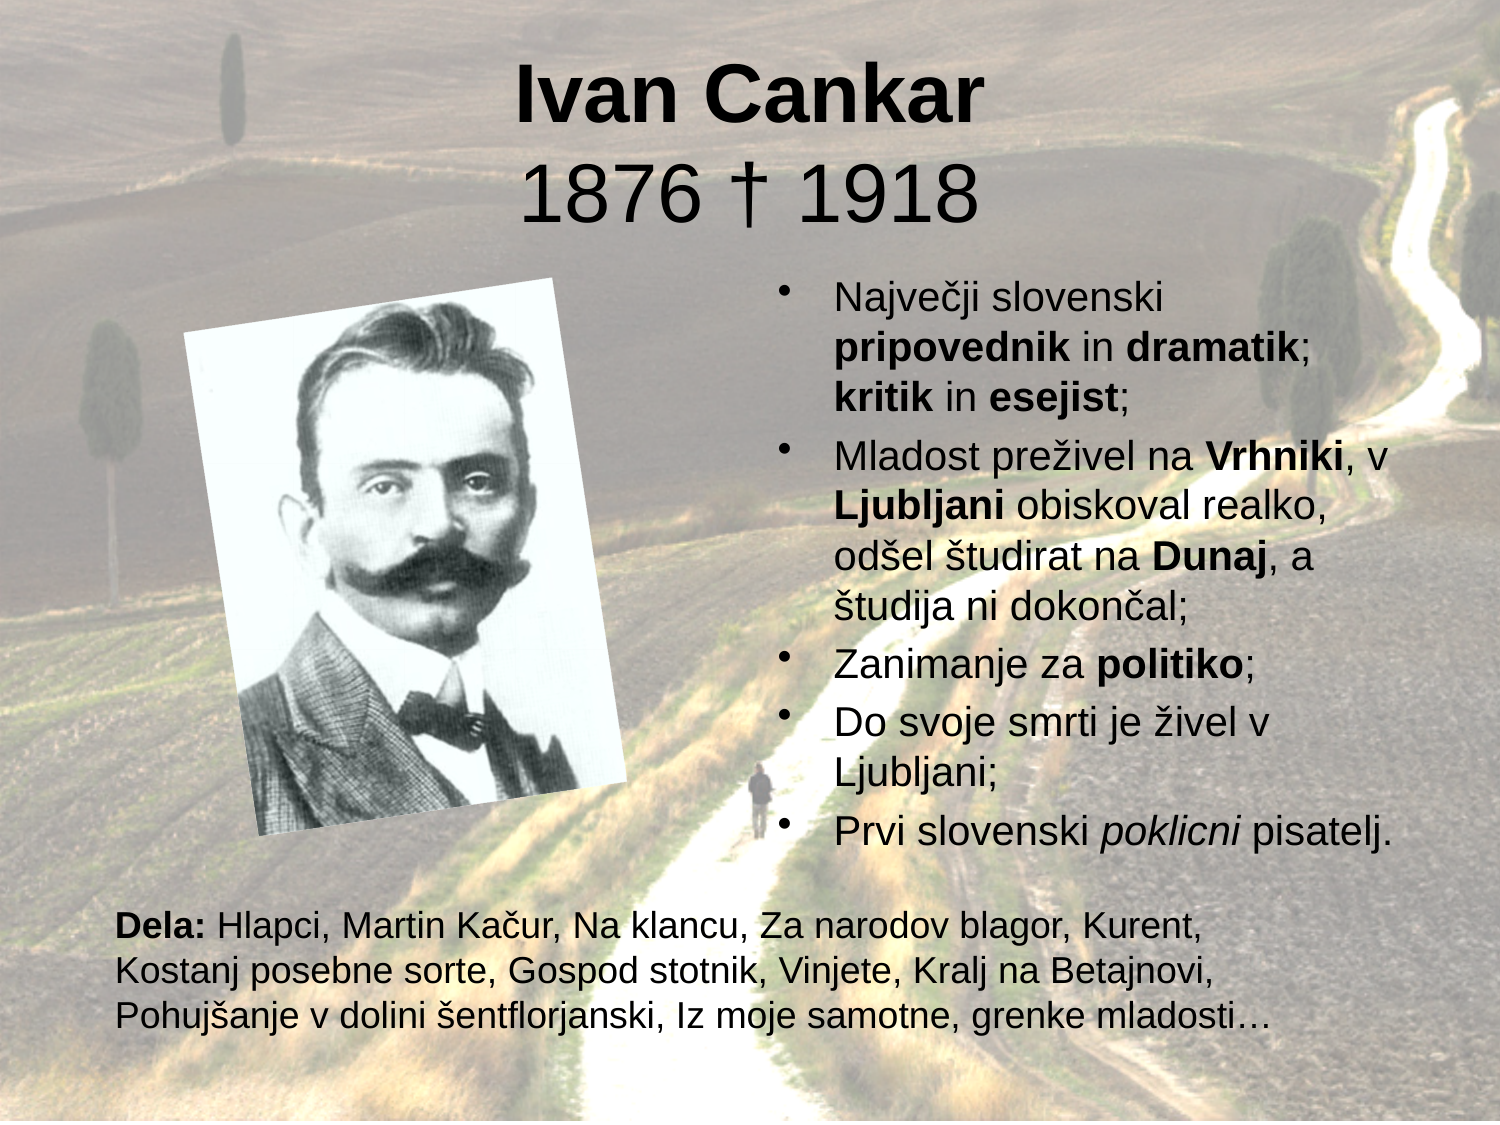

# Ivan Cankar 1876 † 1918
Največji slovenski pripovednik in dramatik; kritik in esejist;
Mladost preživel na Vrhniki, v Ljubljani obiskoval realko, odšel študirat na Dunaj, a študija ni dokončal;
Zanimanje za politiko;
Do svoje smrti je živel v Ljubljani;
Prvi slovenski poklicni pisatelj.
Dela: Hlapci, Martin Kačur, Na klancu, Za narodov blagor, Kurent, Kostanj posebne sorte, Gospod stotnik, Vinjete, Kralj na Betajnovi, Pohujšanje v dolini šentflorjanski, Iz moje samotne, grenke mladosti…